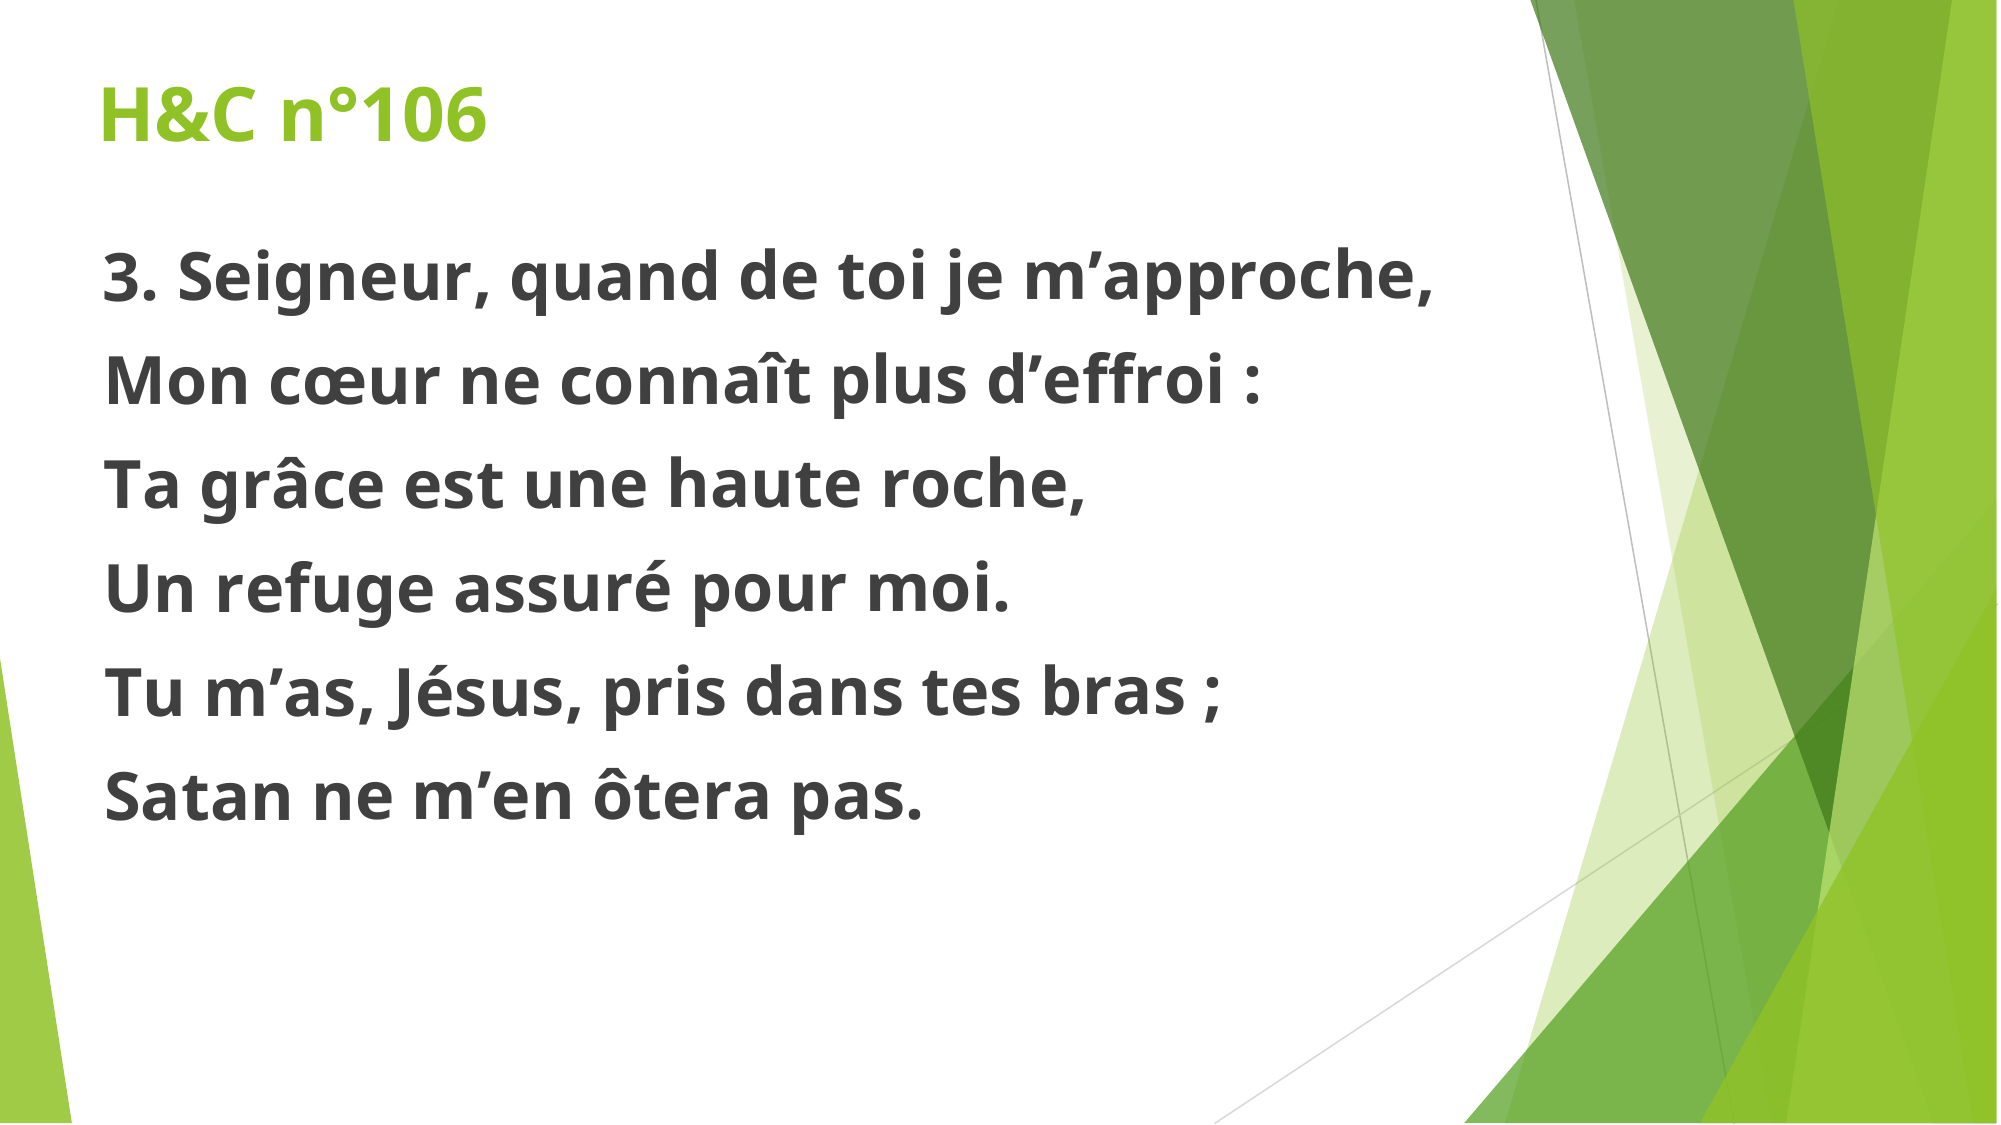

H&C n°106
3. Seigneur, quand de toi je m’approche,
Mon cœur ne connaît plus d’effroi :
Ta grâce est une haute roche,
Un refuge assuré pour moi.
Tu m’as, Jésus, pris dans tes bras ;
Satan ne m’en ôtera pas.